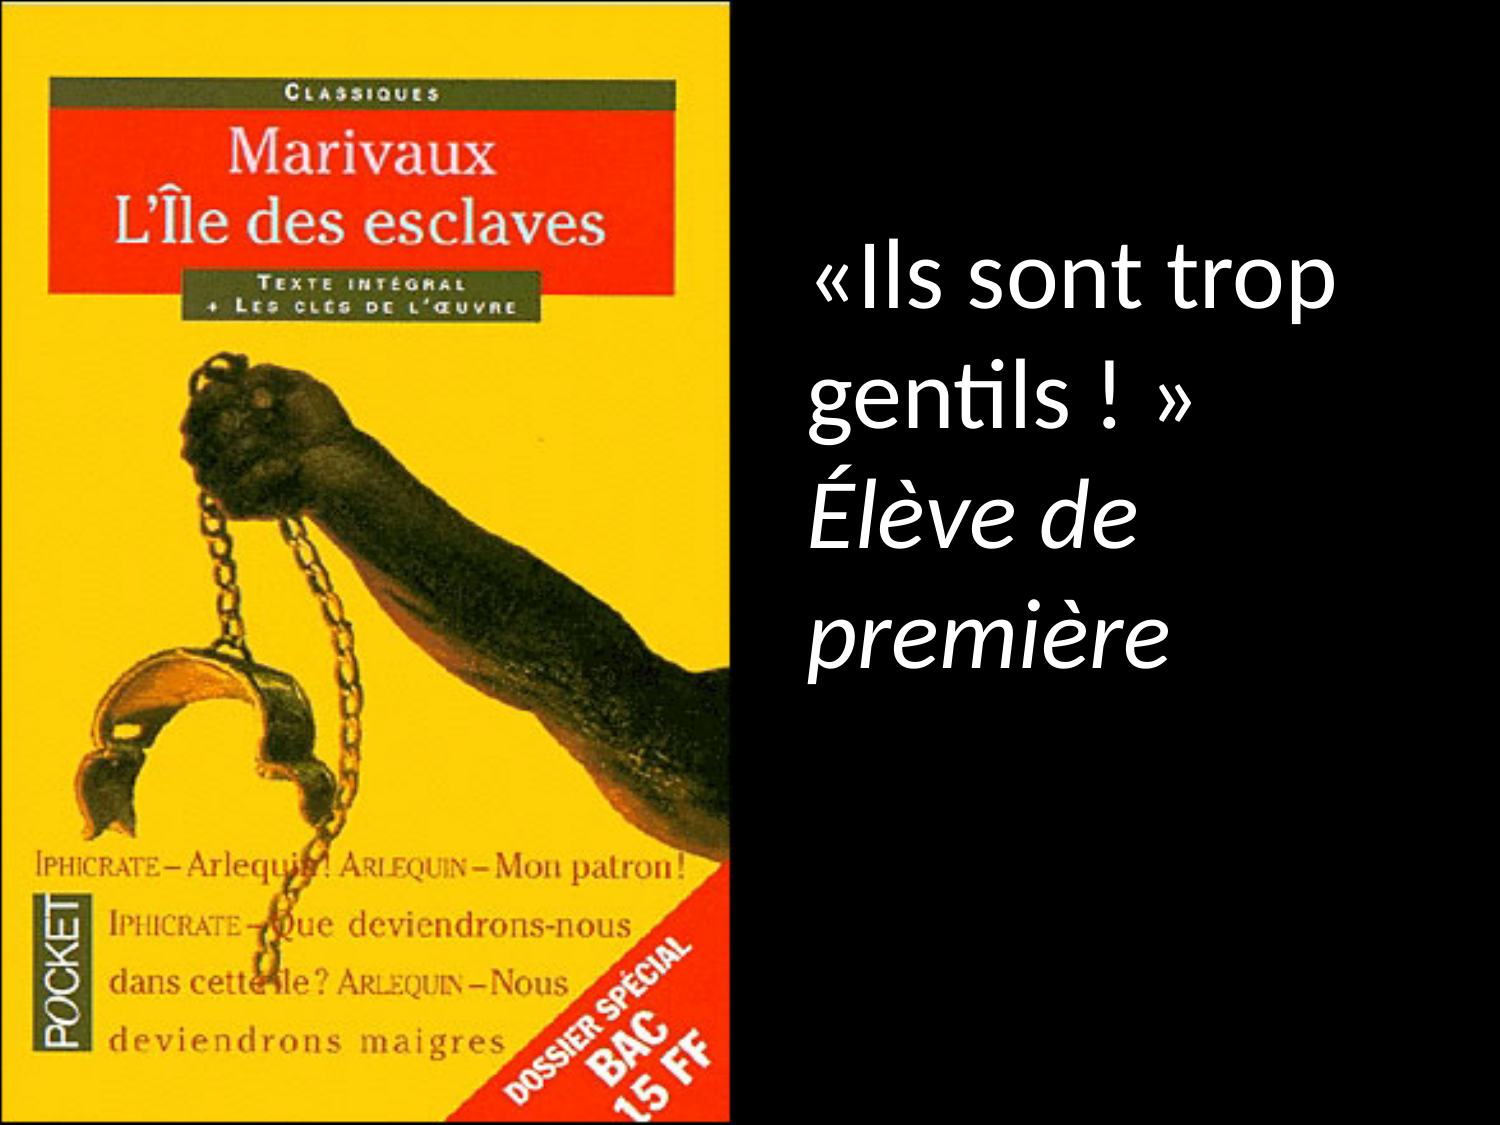

«Ils sont trop gentils ! »
Élève de première